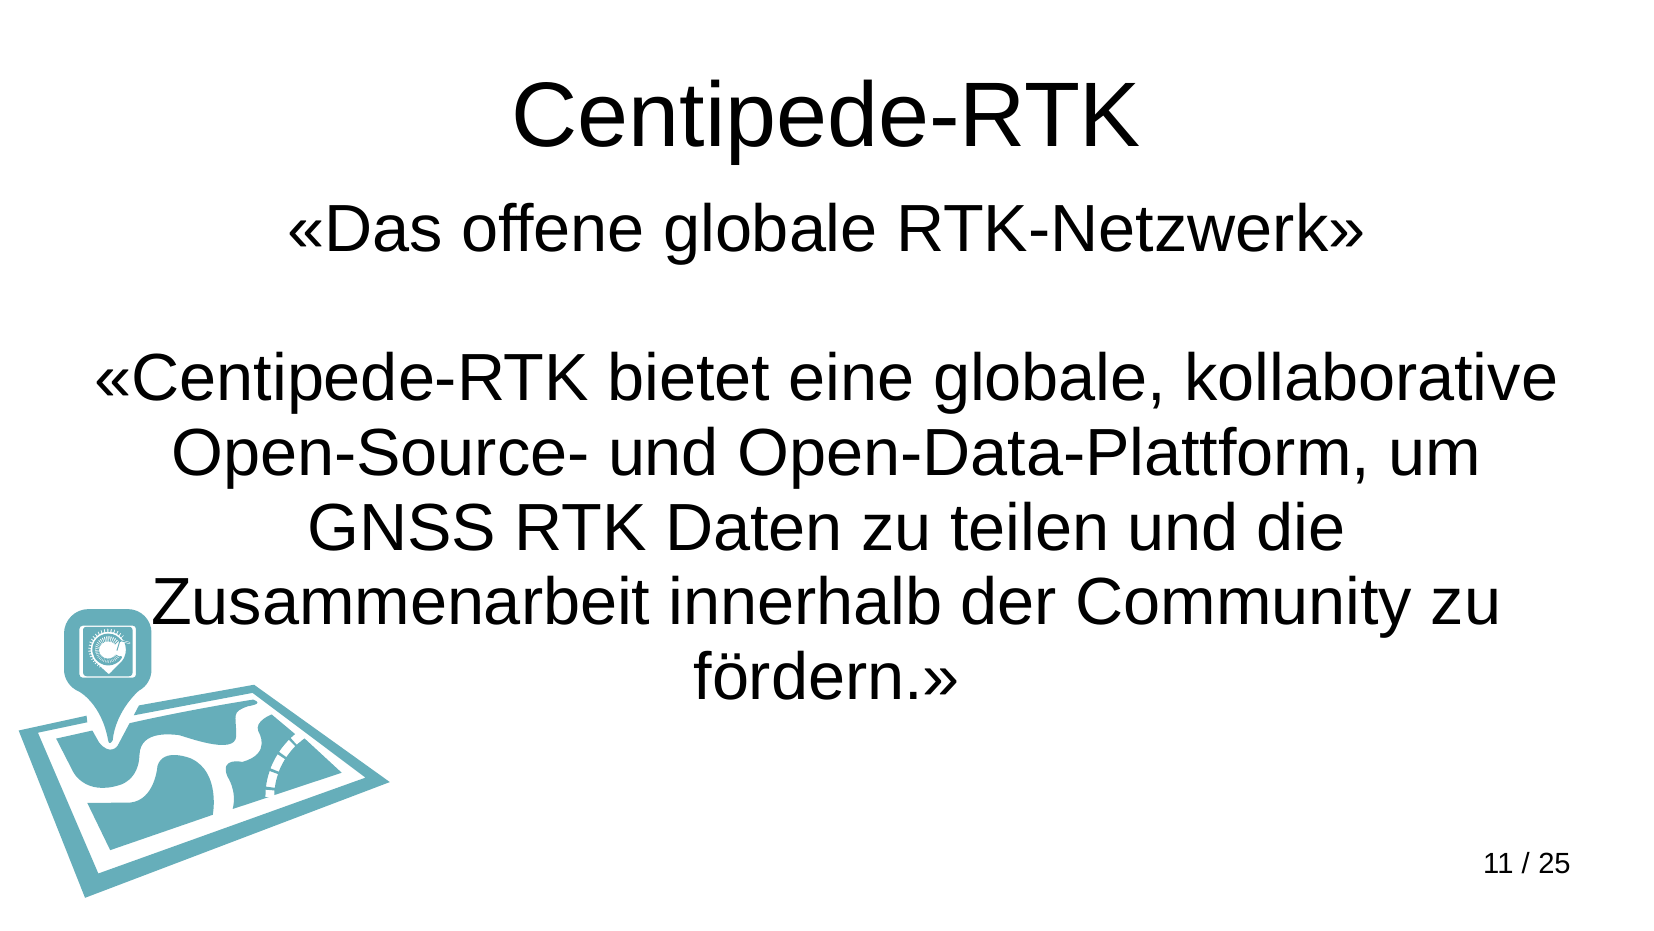

# Centipede-RTK
«Das offene globale RTK-Netzwerk»
«Centipede-RTK bietet eine globale, kollaborative Open-Source- und Open-Data-Plattform, um GNSS RTK Daten zu teilen und die Zusammenarbeit innerhalb der Community zu fördern.»
11